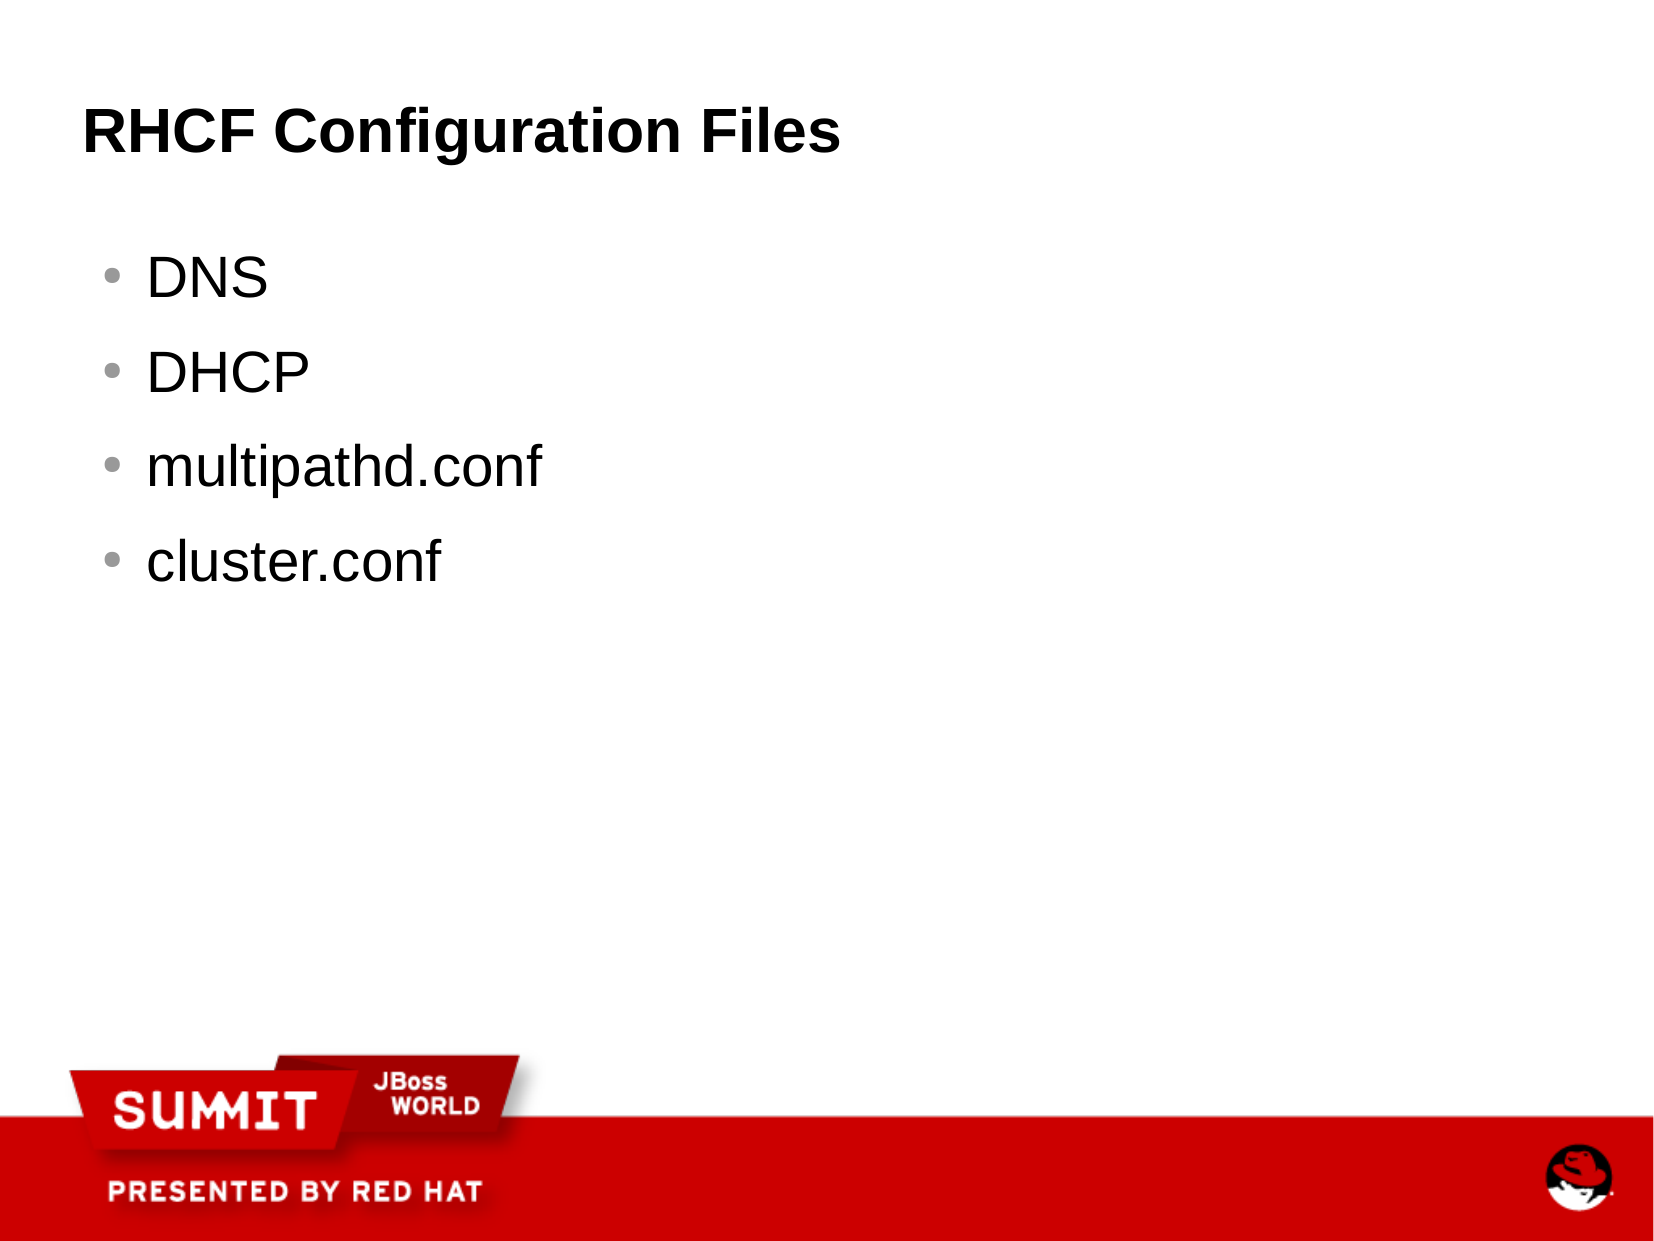

# RHCF Configuration Files
DNS
DHCP
multipathd.conf
cluster.conf